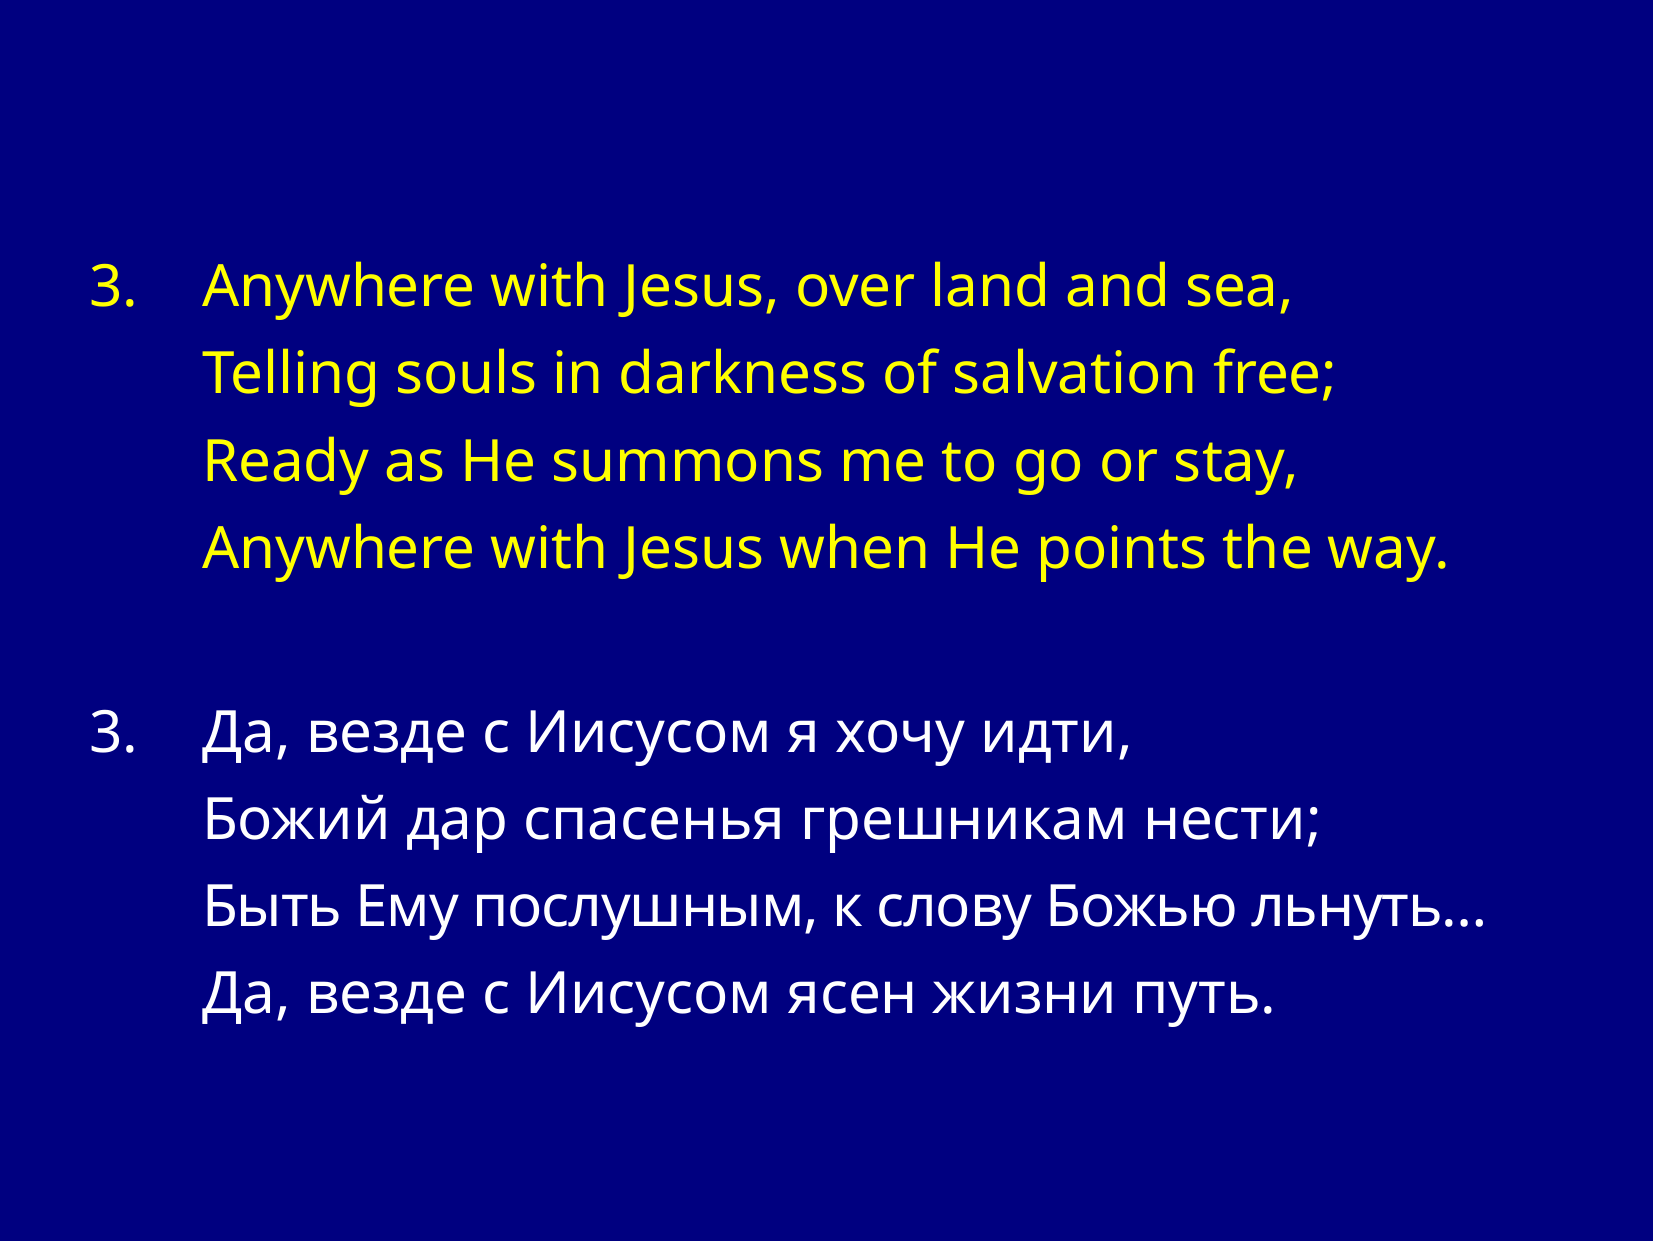

3.	Anywhere with Jesus, over land and sea,
	Telling souls in darkness of salvation free;
	Ready as He summons me to go or stay,
	Anywhere with Jesus when He points the way.
3.	Да, везде с Иисусом я хочу идти,
	Божий дар спасенья грешникам нести;
	Быть Ему послушным, к слову Божью льнуть…
	Да, везде с Иисусом ясен жизни путь.